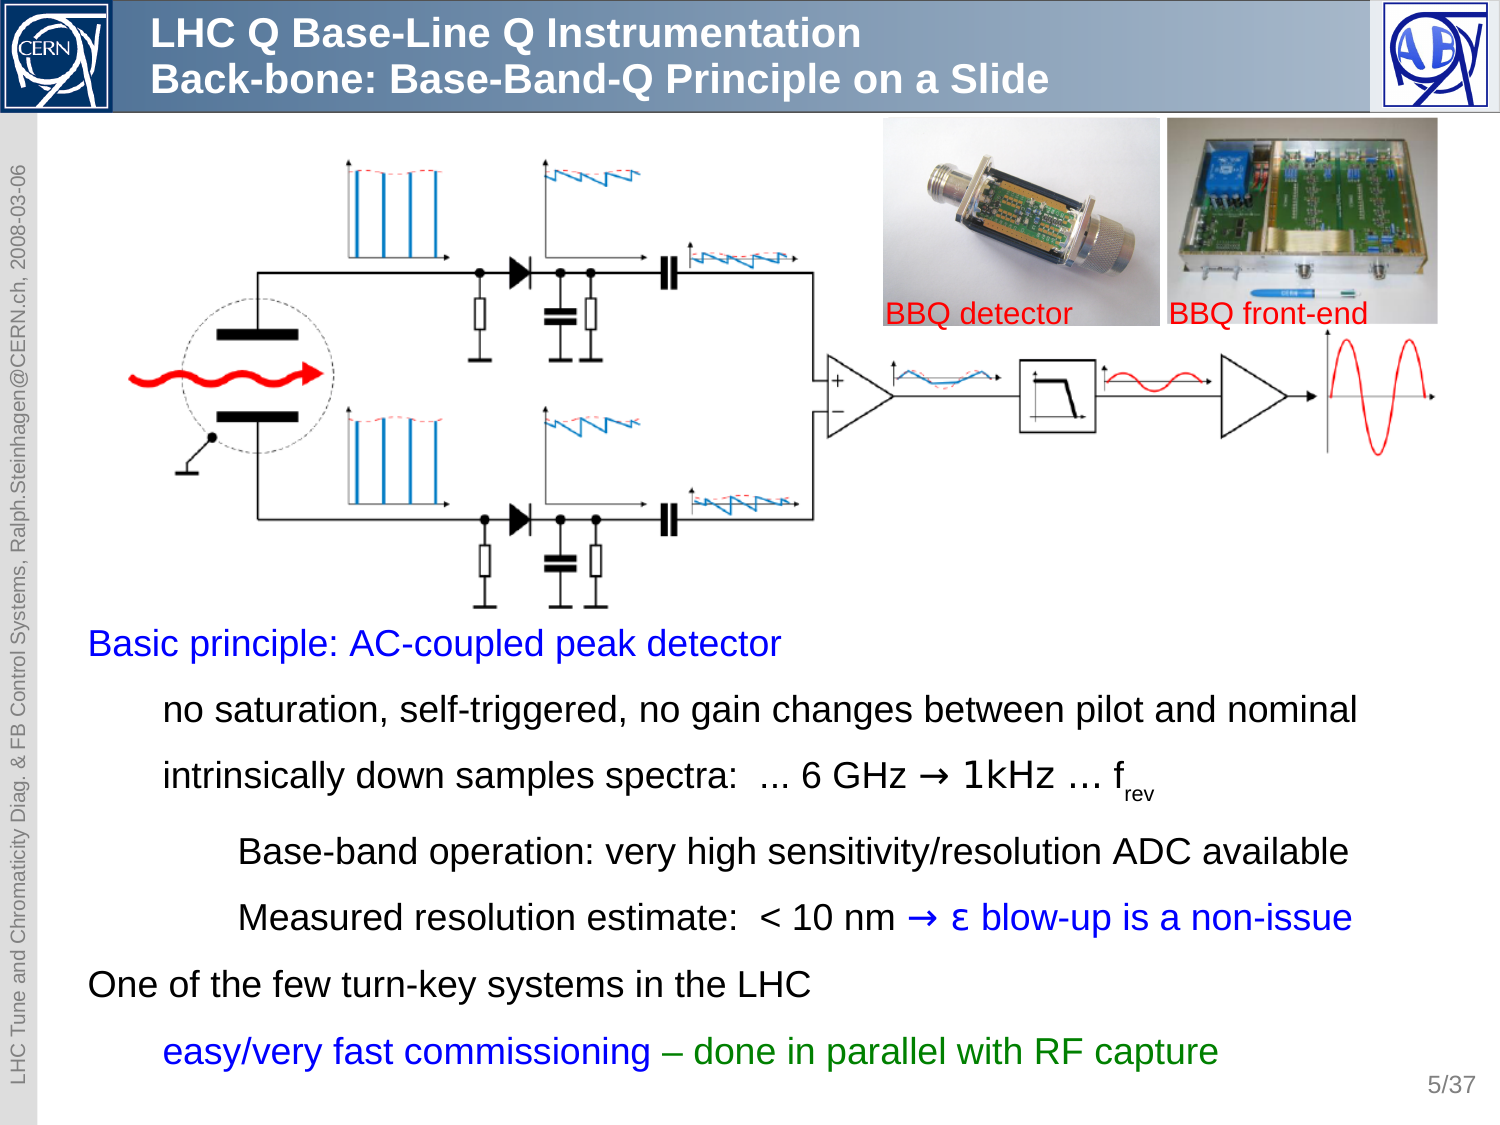

# LHC Q Base-Line Q Instrumentation Back-bone: Base-Band-Q Principle on a Slide
BBQ detector
BBQ front-end
Basic principle: AC-coupled peak detector
no saturation, self-triggered, no gain changes between pilot and nominal
intrinsically down samples spectra: ... 6 GHz → 1kHz ... frev
Base-band operation: very high sensitivity/resolution ADC available
Measured resolution estimate: < 10 nm → ε blow-up is a non-issue
One of the few turn-key systems in the LHC
easy/very fast commissioning – done in parallel with RF capture